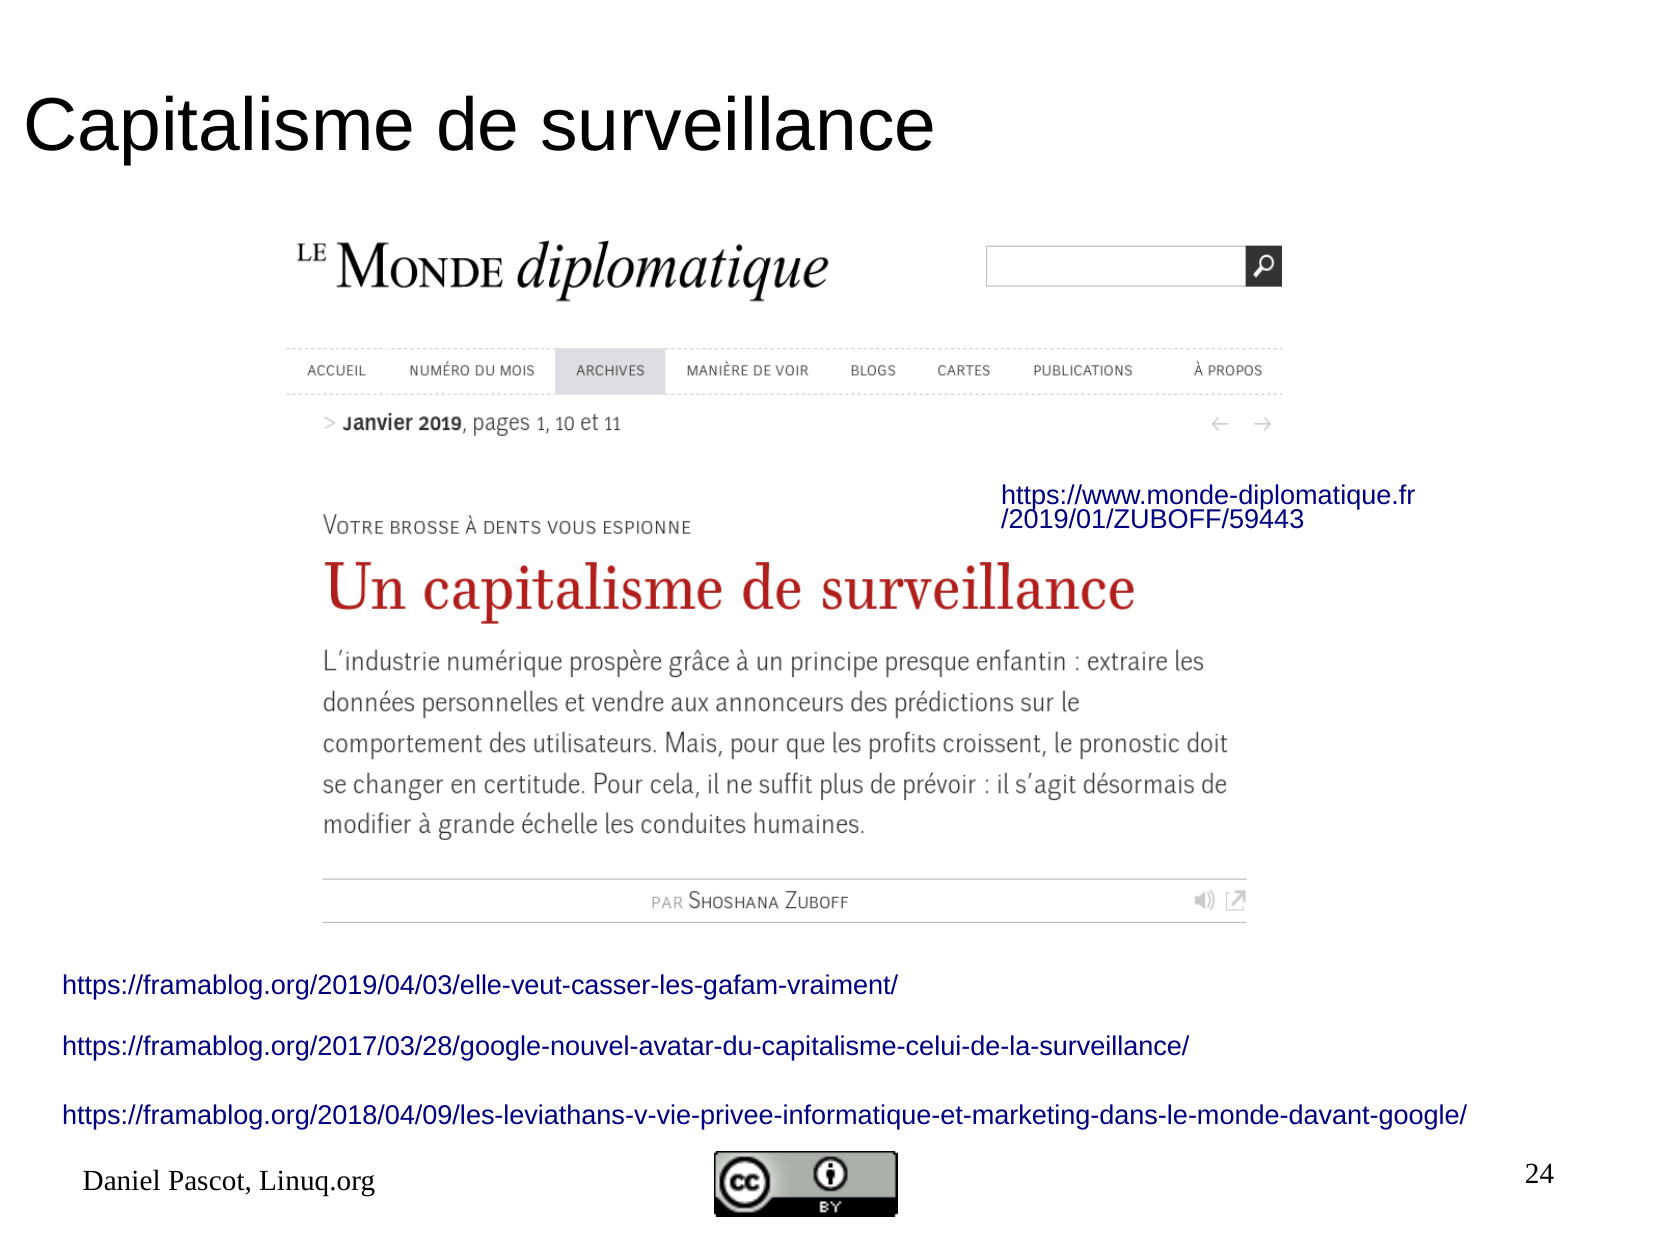

# Capitalisme de surveillance
https://www.monde-diplomatique.fr/2019/01/ZUBOFF/59443
https://framablog.org/2019/04/03/elle-veut-casser-les-gafam-vraiment/
https://framablog.org/2017/03/28/google-nouvel-avatar-du-capitalisme-celui-de-la-surveillance/
https://framablog.org/2018/04/09/les-leviathans-v-vie-privee-informatique-et-marketing-dans-le-monde-davant-google/
24
15-08- 2018